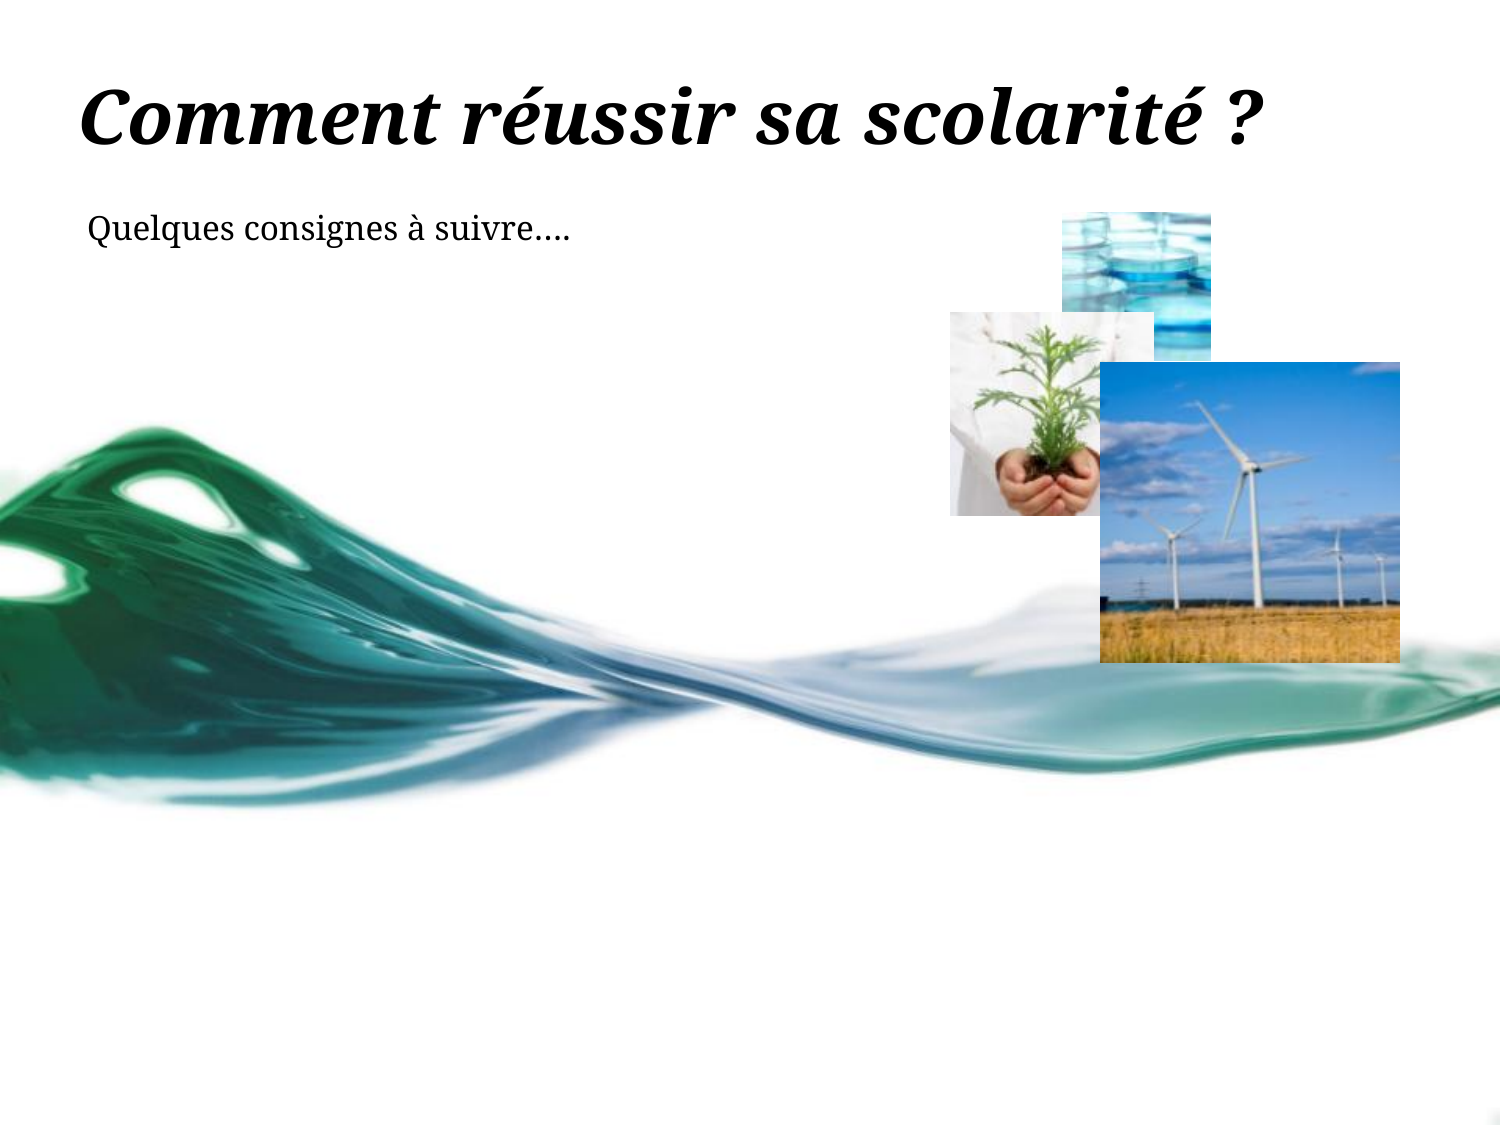

# Comment réussir sa scolarité ?
Quelques consignes à suivre….